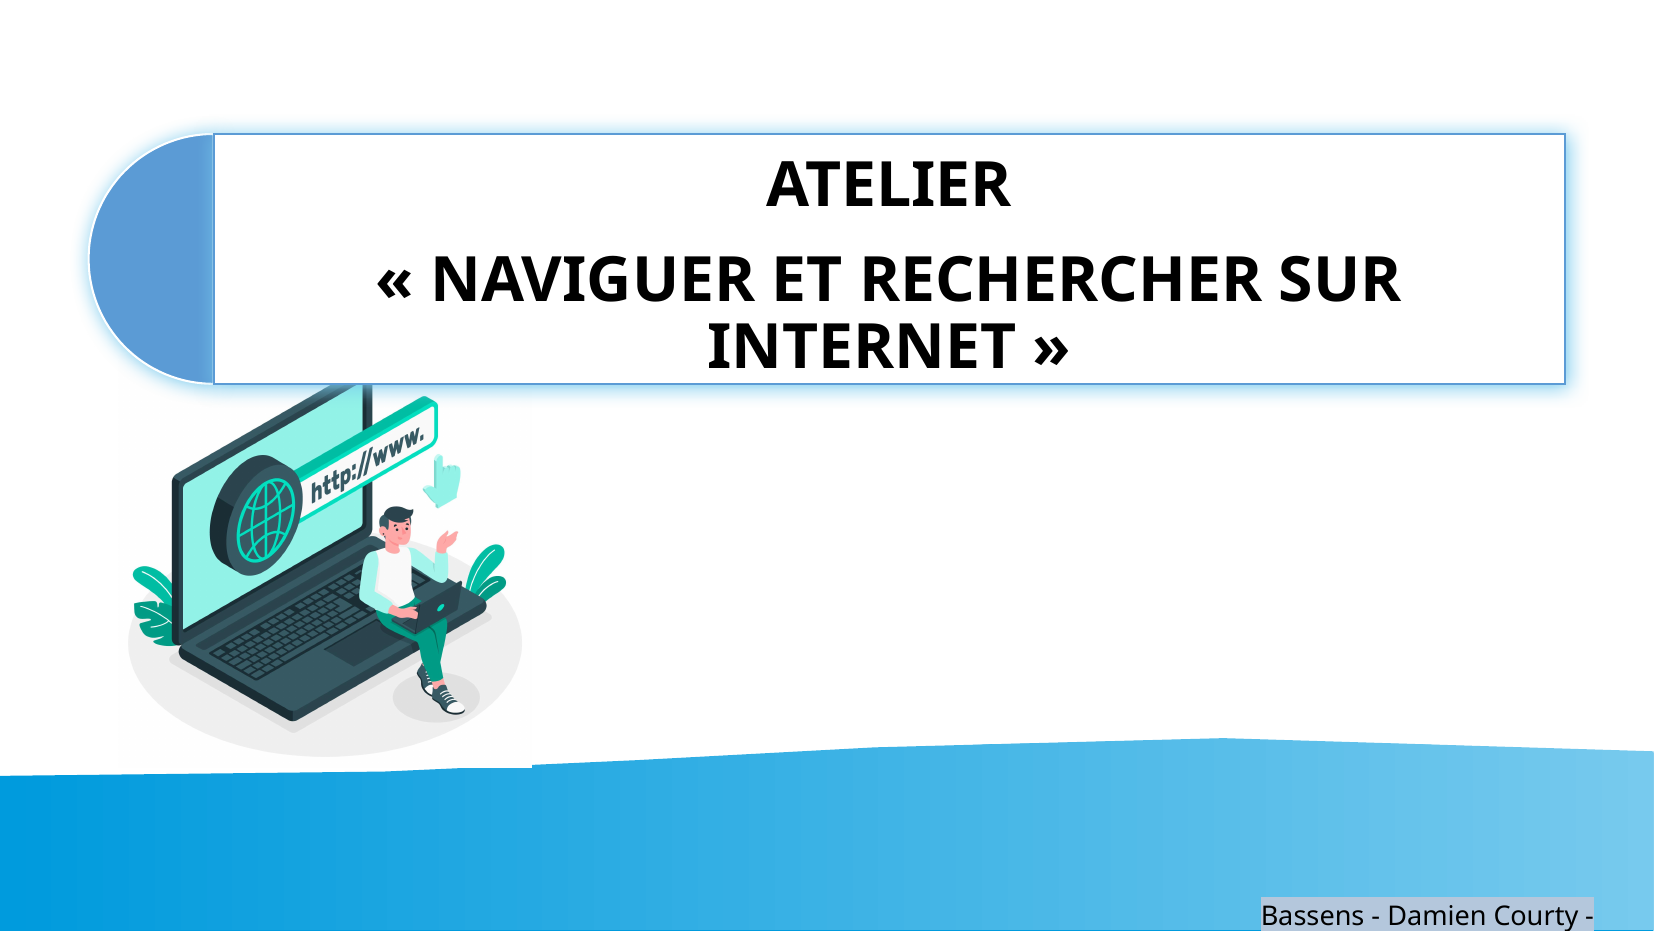

ATELIER
« NAVIGUER ET RECHERCHER SUR INTERNET »
Bassens - Damien Courty - 2024